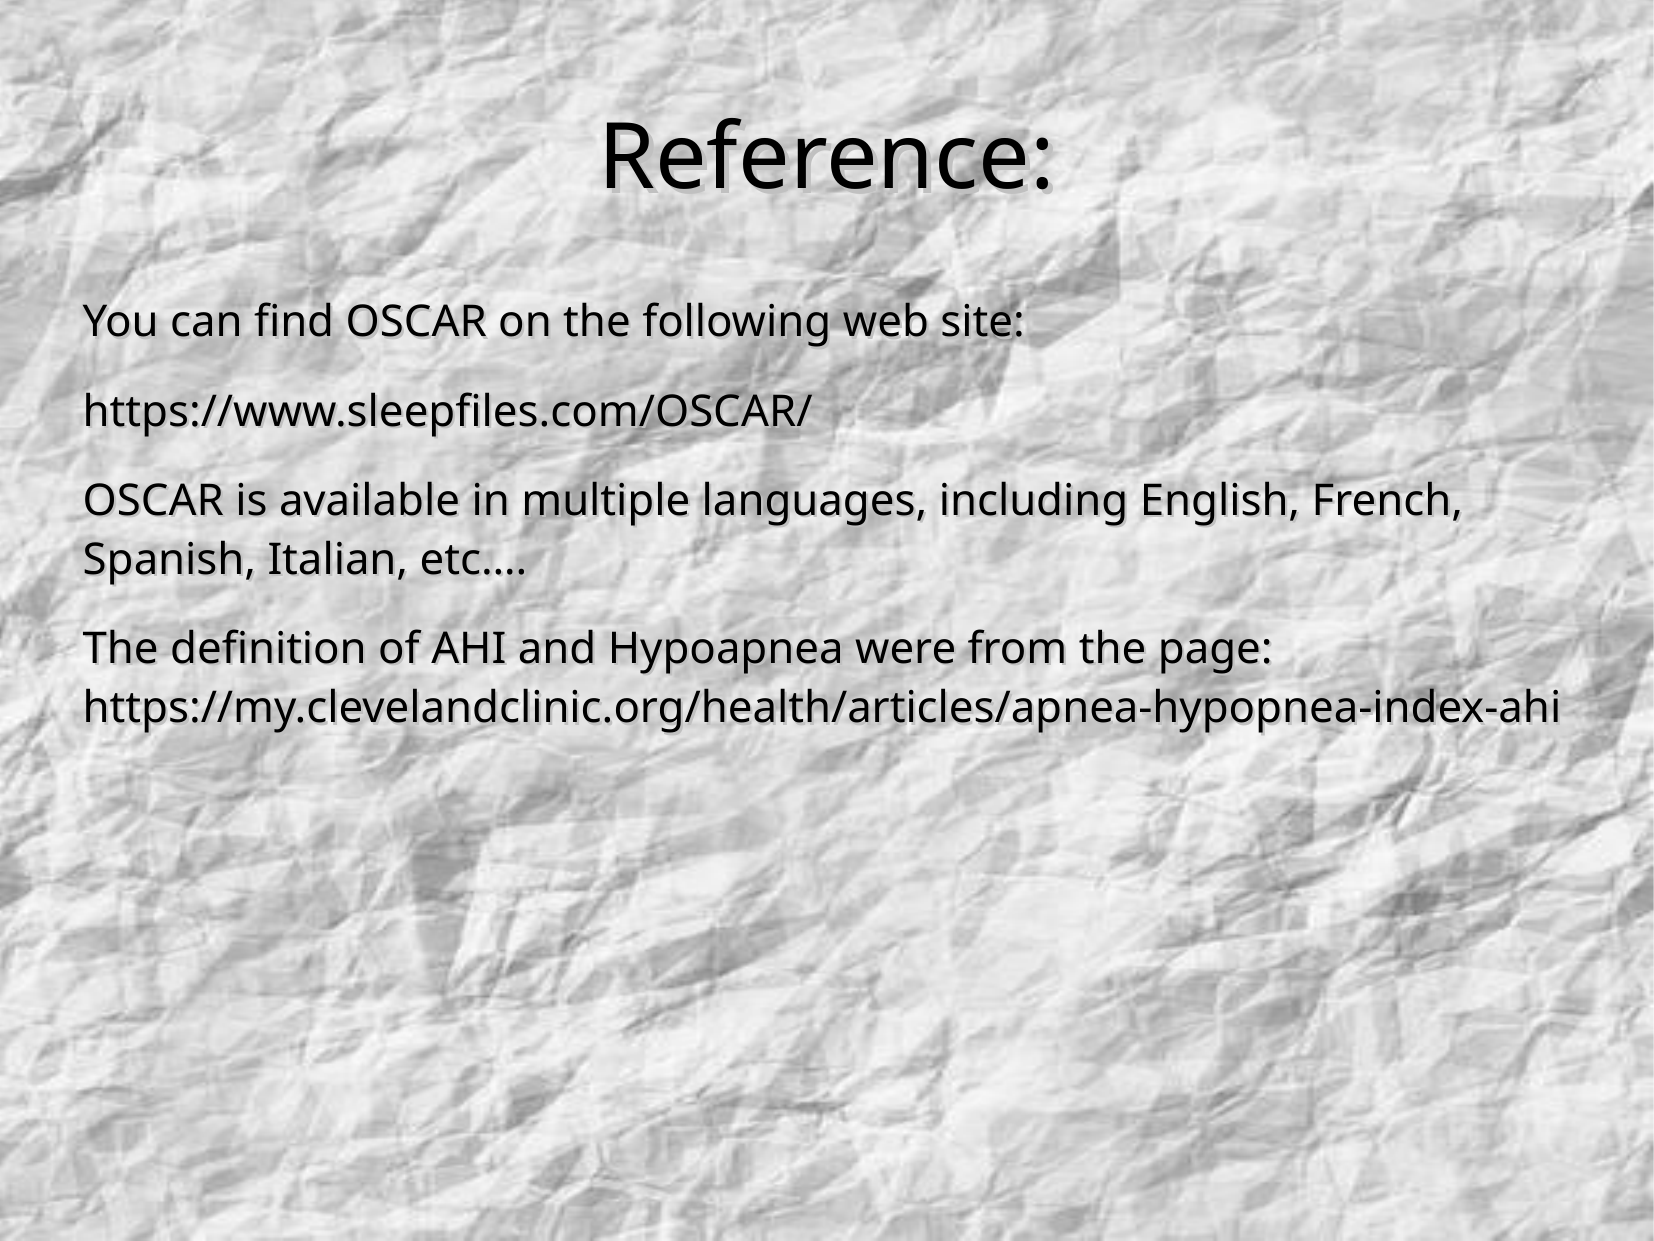

# Reference:
You can find OSCAR on the following web site:
https://www.sleepfiles.com/OSCAR/
OSCAR is available in multiple languages, including English, French, Spanish, Italian, etc….
The definition of AHI and Hypoapnea were from the page: https://my.clevelandclinic.org/health/articles/apnea-hypopnea-index-ahi